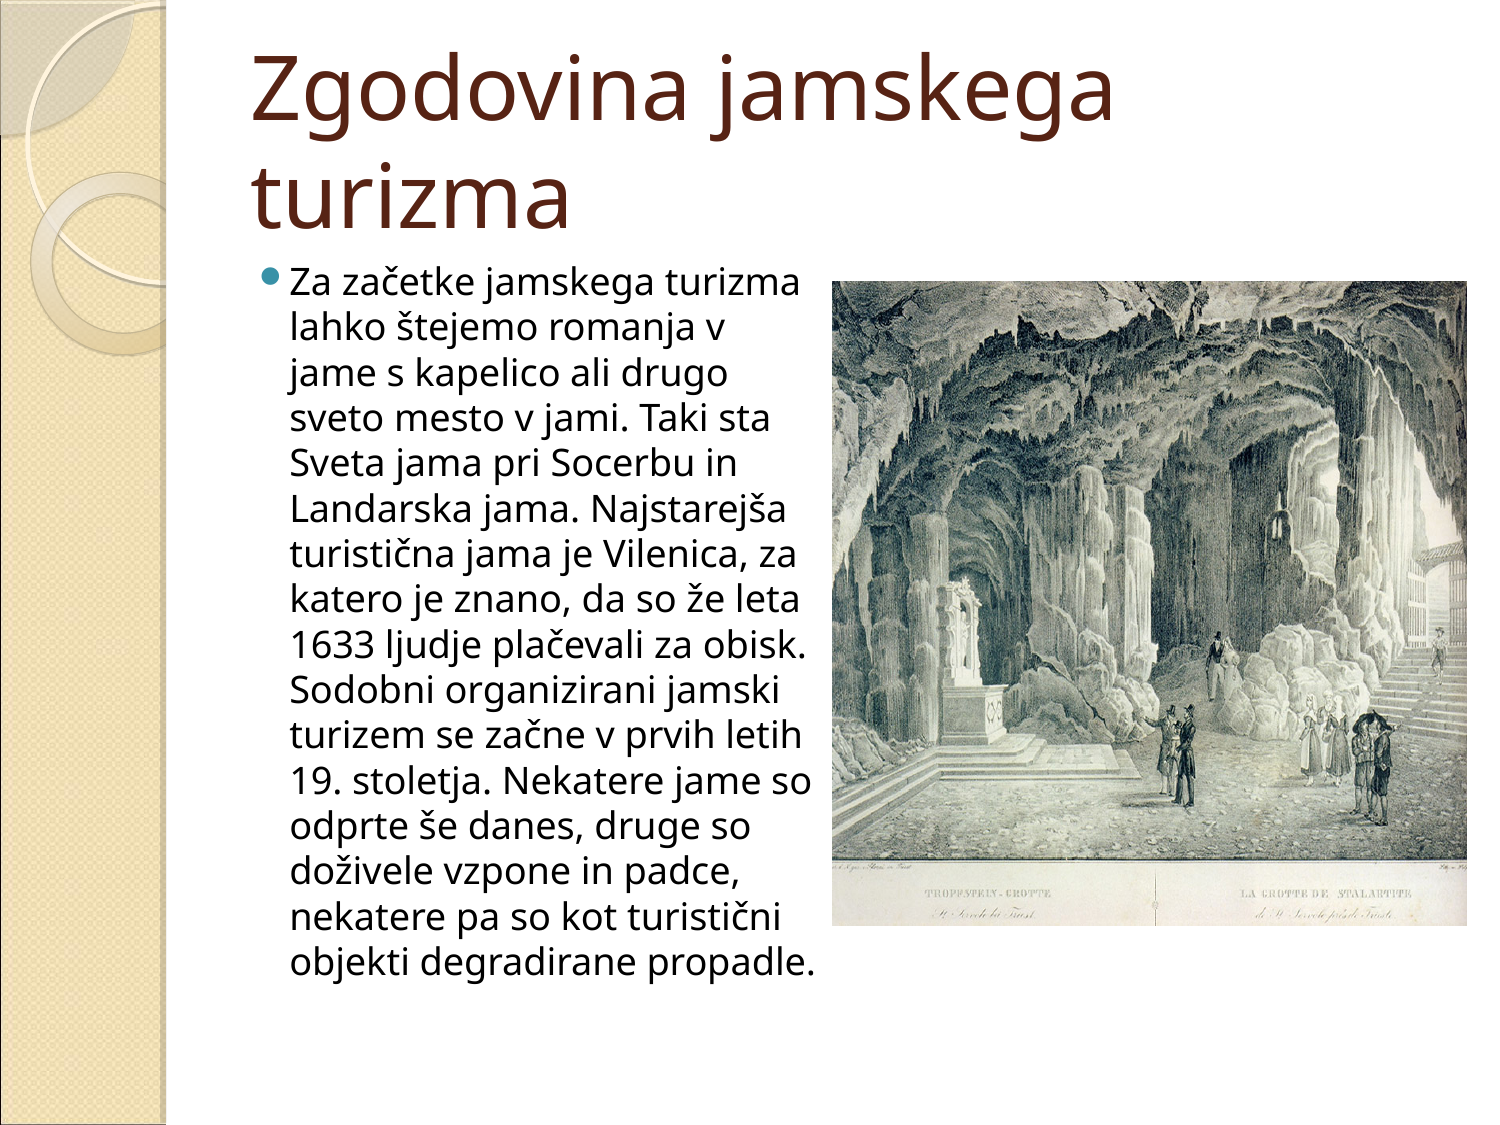

# Zgodovina jamskega turizma
Za začetke jamskega turizma lahko štejemo romanja v jame s kapelico ali drugo sveto mesto v jami. Taki sta Sveta jama pri Socerbu in Landarska jama. Najstarejša turistična jama je Vilenica, za katero je znano, da so že leta 1633 ljudje plačevali za obisk. Sodobni organizirani jamski turizem se začne v prvih letih 19. stoletja. Nekatere jame so odprte še danes, druge so doživele vzpone in padce, nekatere pa so kot turistični objekti degradirane propadle.